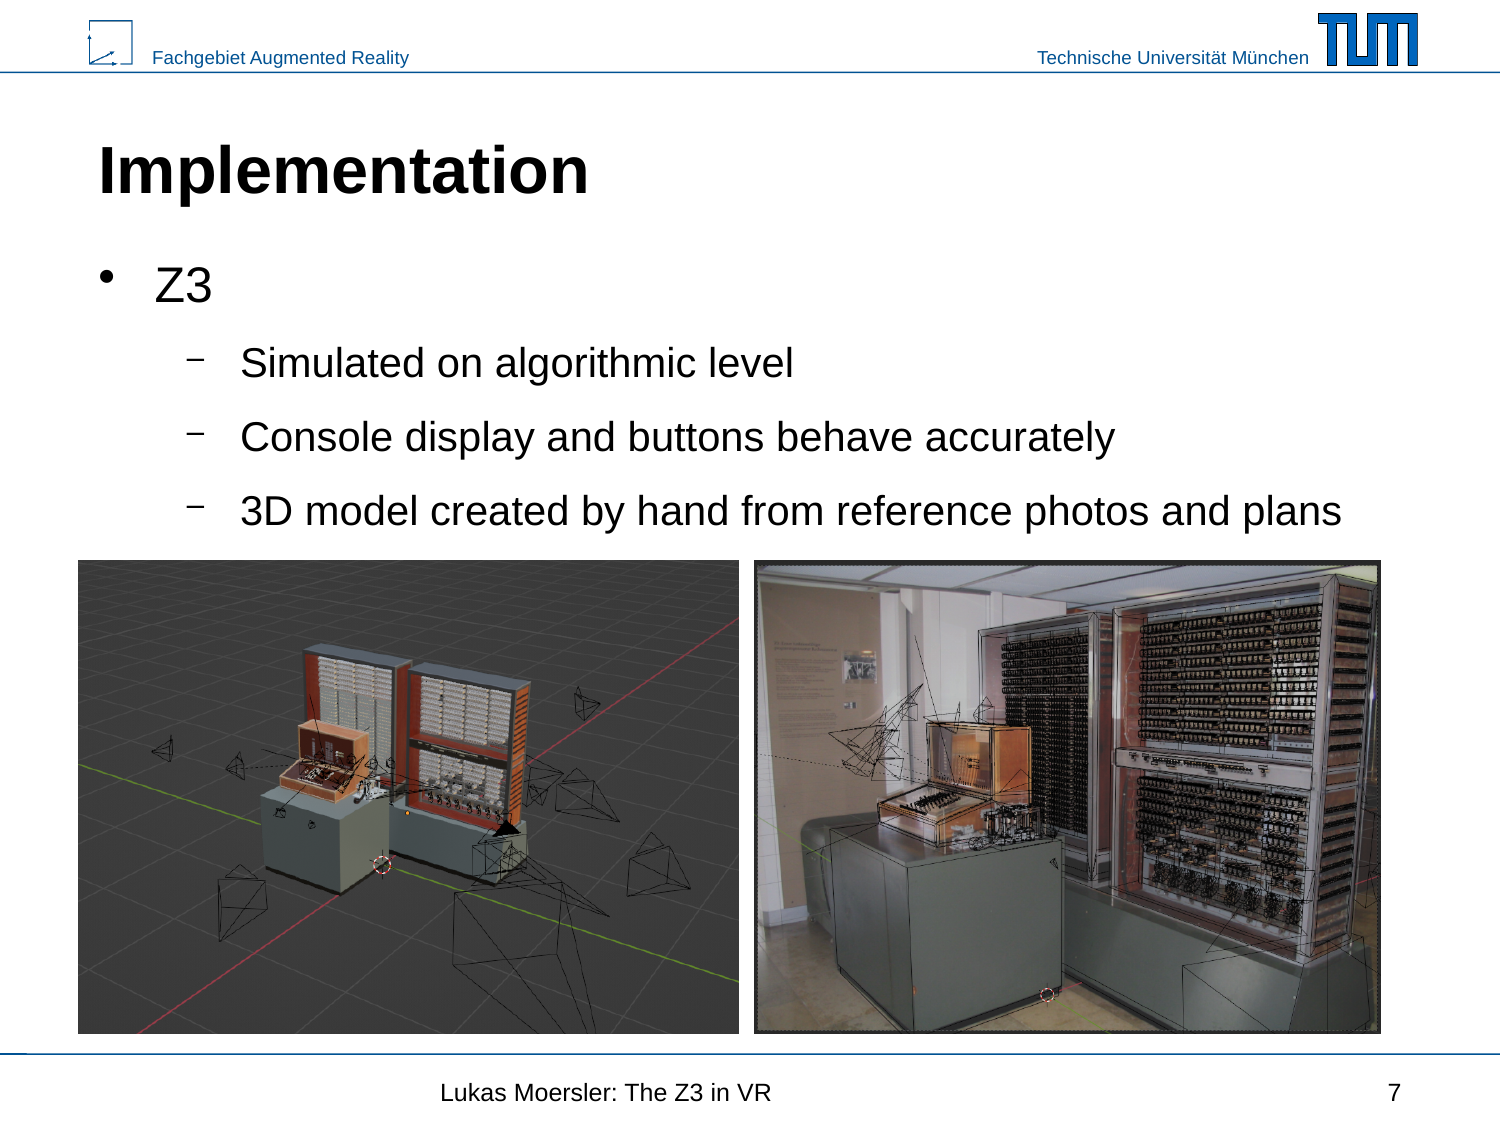

# Implementation
Z3
Simulated on algorithmic level
Console display and buttons behave accurately
3D model created by hand from reference photos and plans
Lukas Moersler: The Z3 in VR